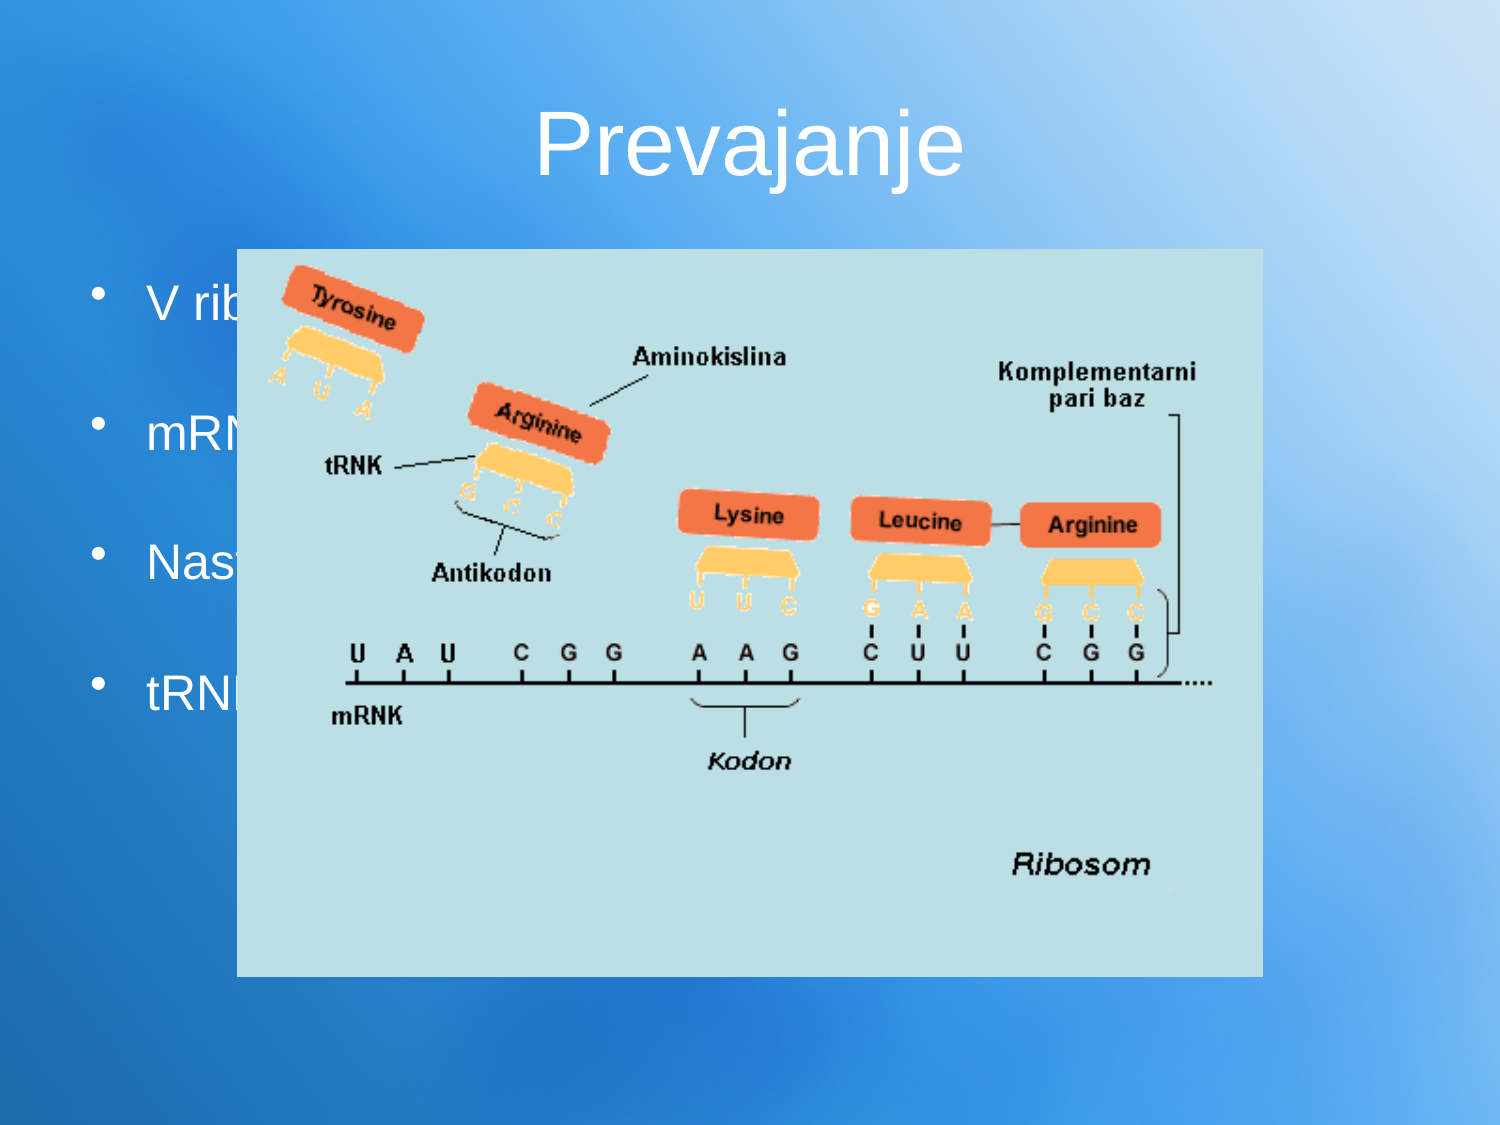

# Prevajanje
V ribosomu
mRNK, rRNK, tRNK
Nastanek beljakovin po zapisu mRNK
tRNK prenašajo aminokisline